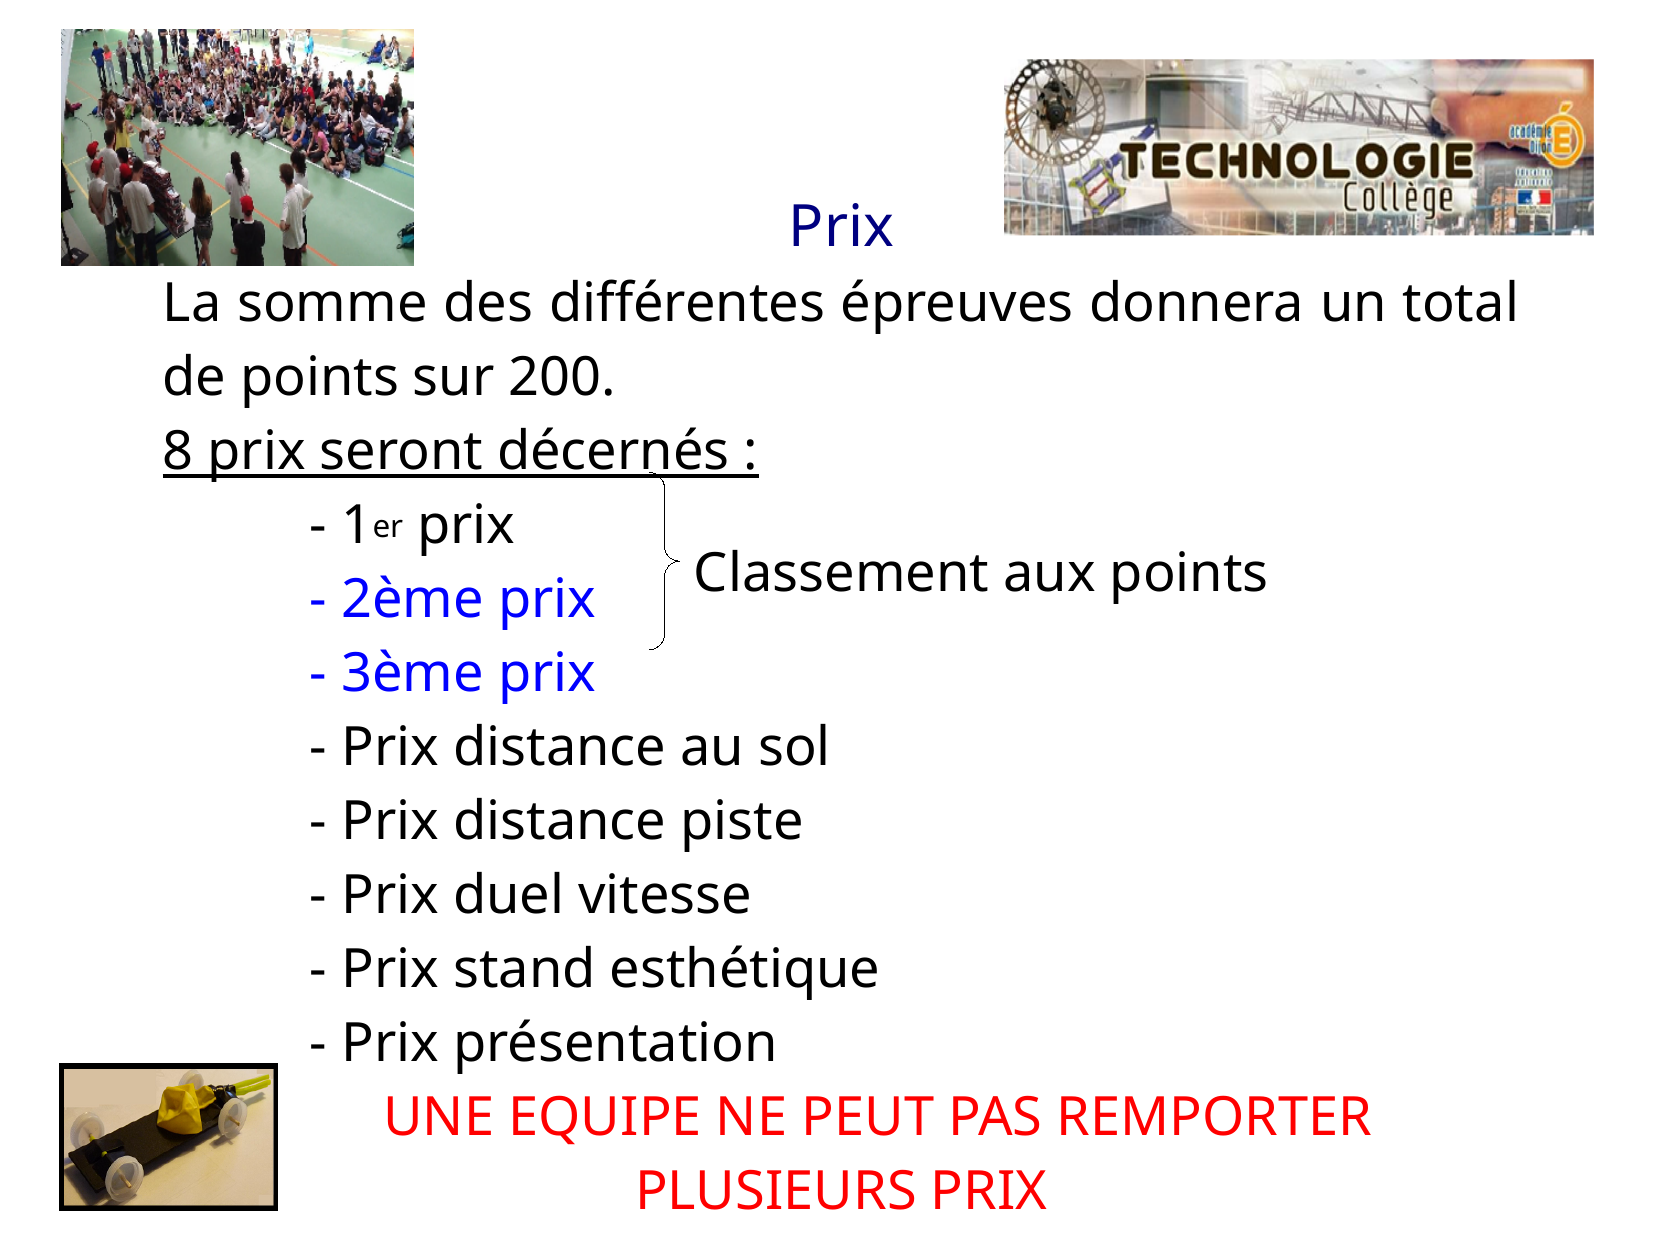

Prix
La somme des différentes épreuves donnera un total de points sur 200.
8 prix seront décernés :
- 1er prix
- 2ème prix
- 3ème prix
- Prix distance au sol
- Prix distance piste
- Prix duel vitesse
- Prix stand esthétique
- Prix présentation
	UNE EQUIPE NE PEUT PAS REMPORTER PLUSIEURS PRIX
Classement aux points